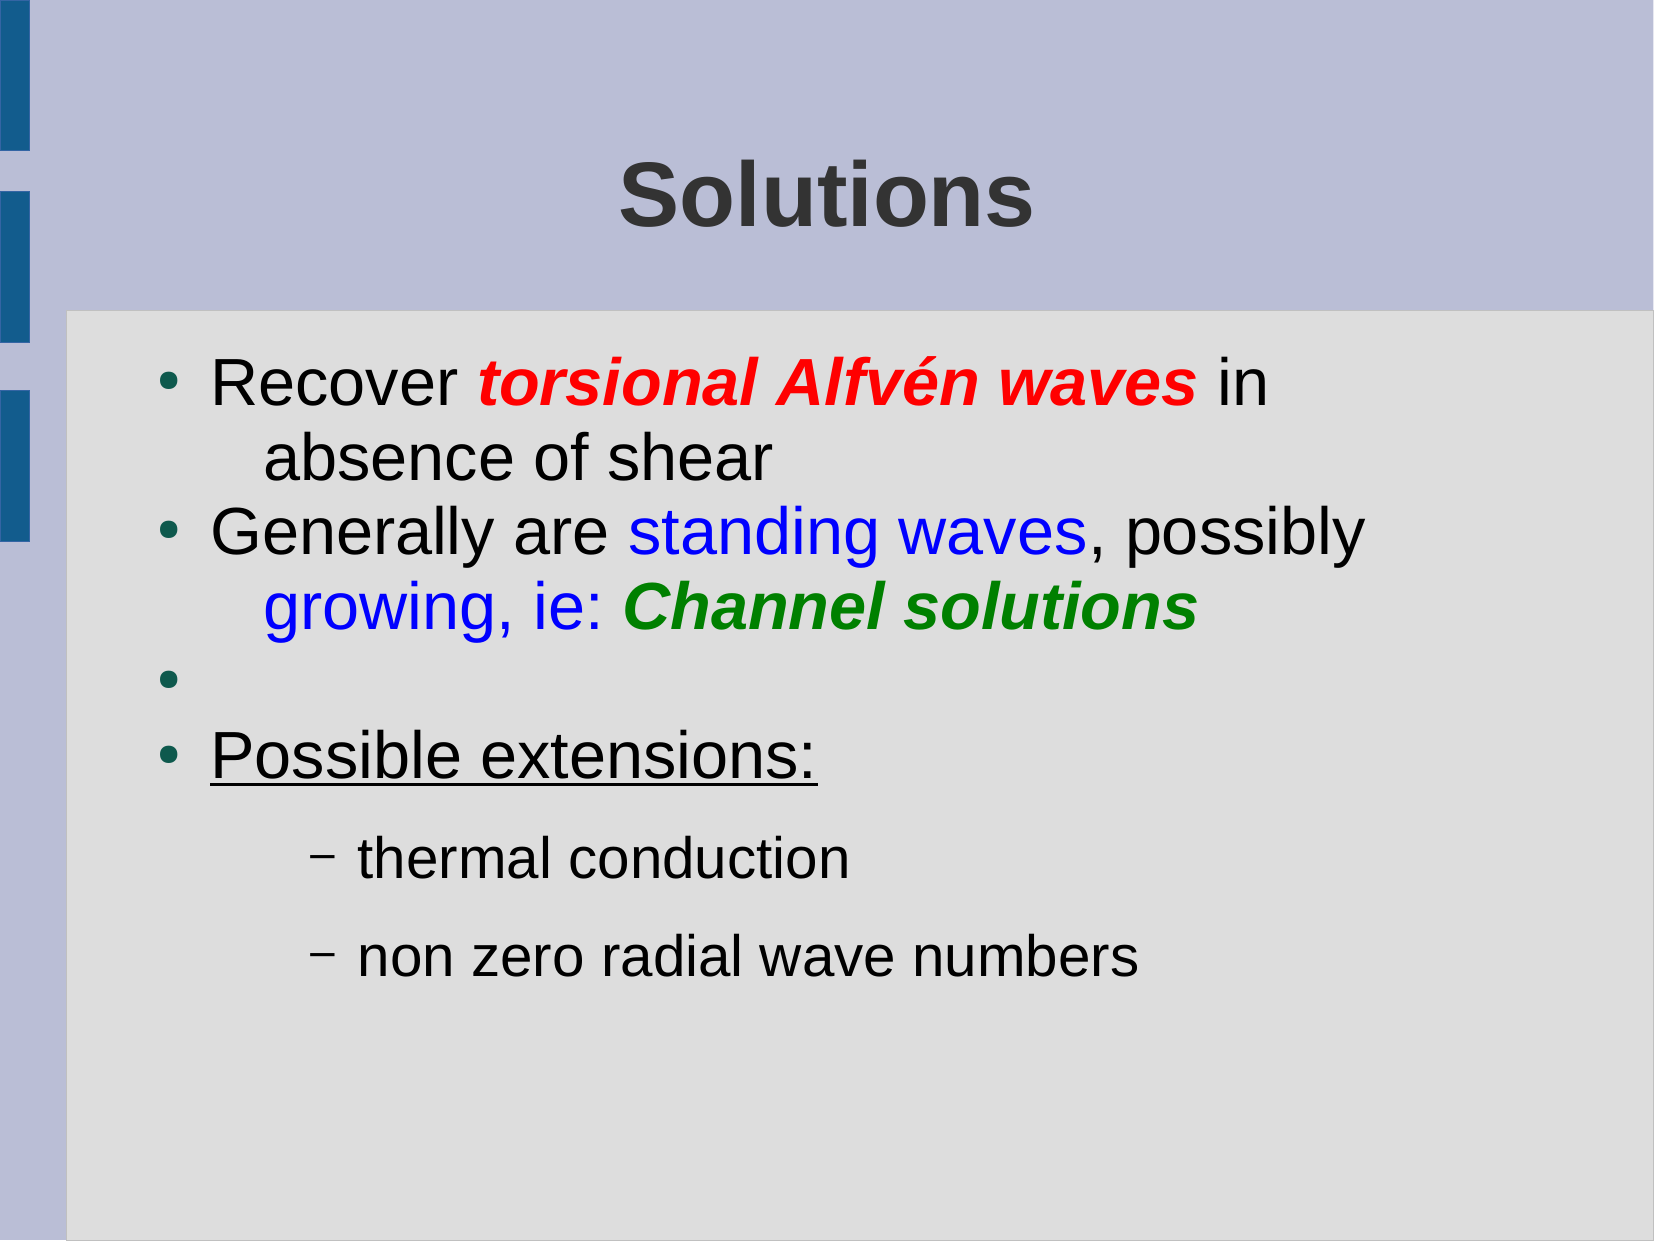

# Solutions
Recover torsional Alfvén waves in absence of shear
Generally are standing waves, possibly growing, ie: Channel solutions
Possible extensions:
thermal conduction
non zero radial wave numbers